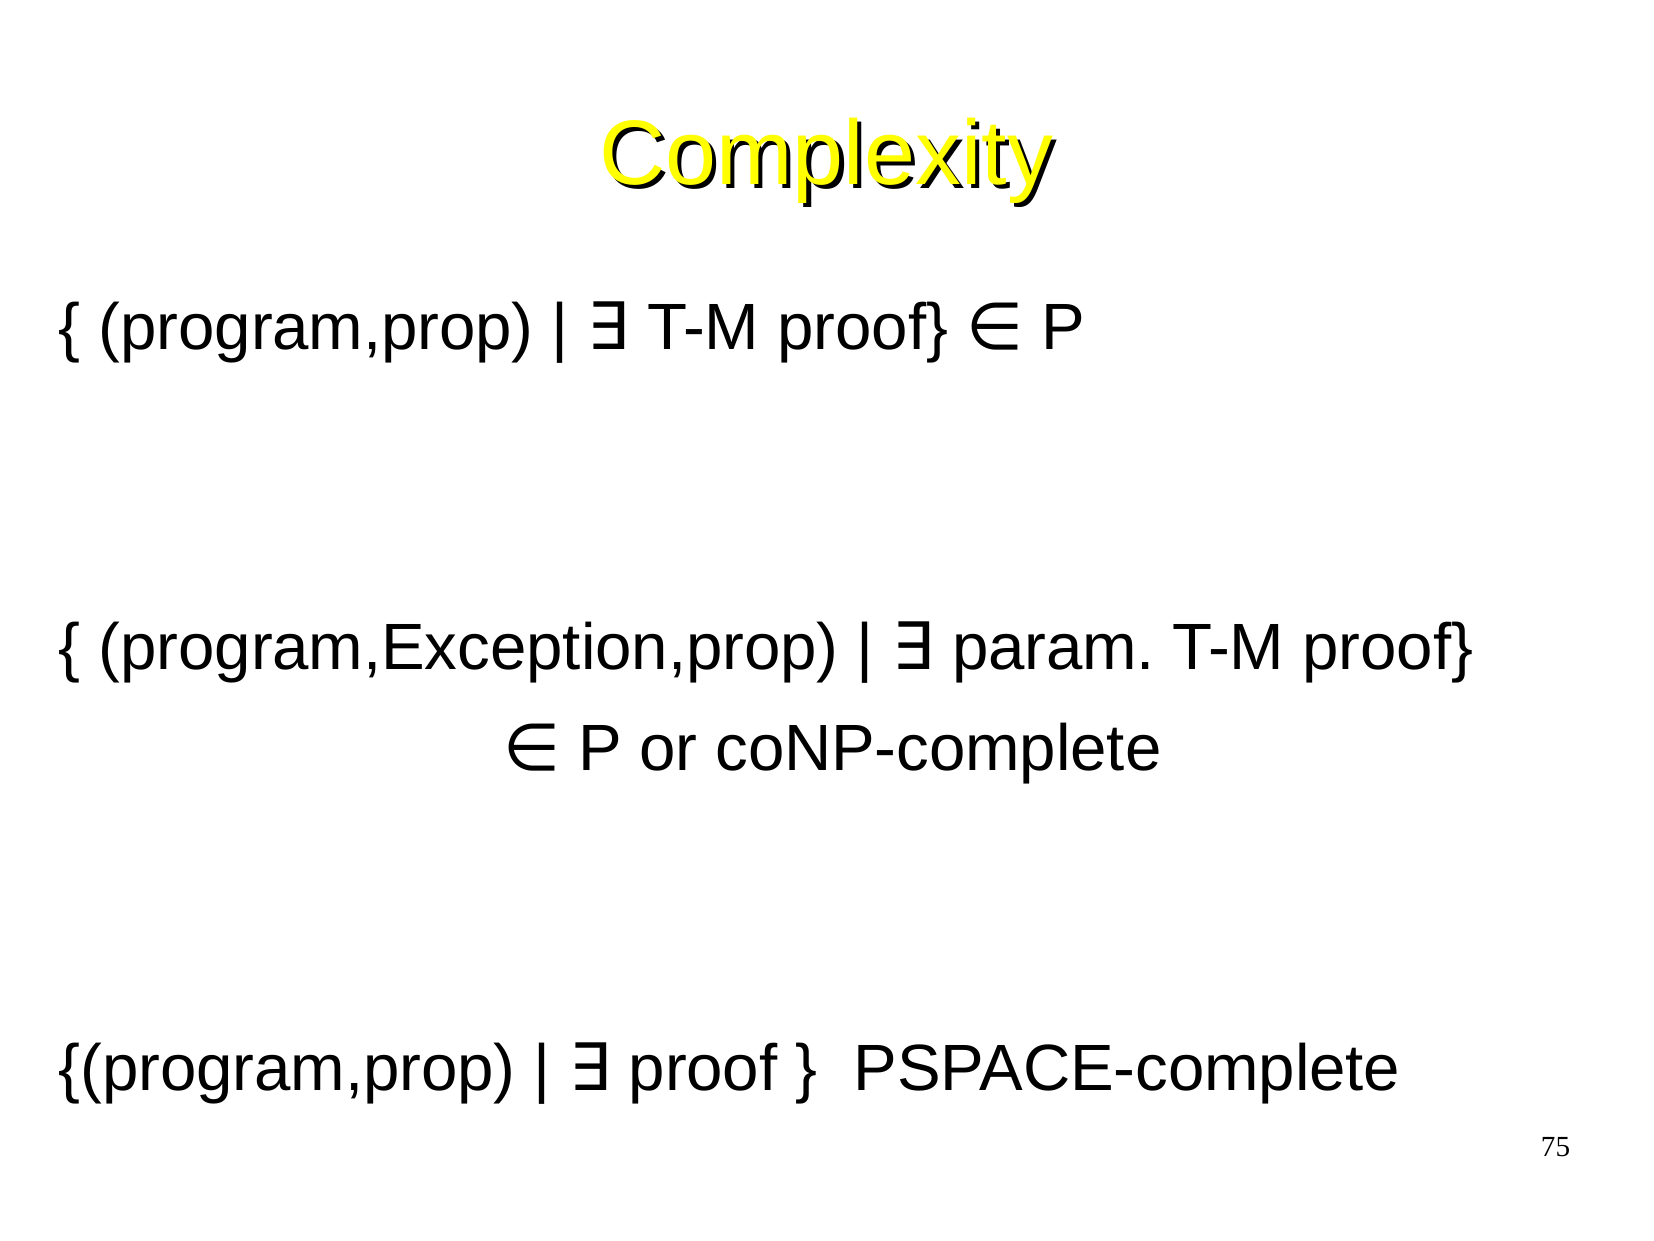

# Complexity
{ (program,prop) | ∃ T-M proof} ∈ P
{ (program,Exception,prop) | ∃ param. T-M proof}
∈ P or coNP-complete
{(program,prop) | ∃ proof } PSPACE-complete
75